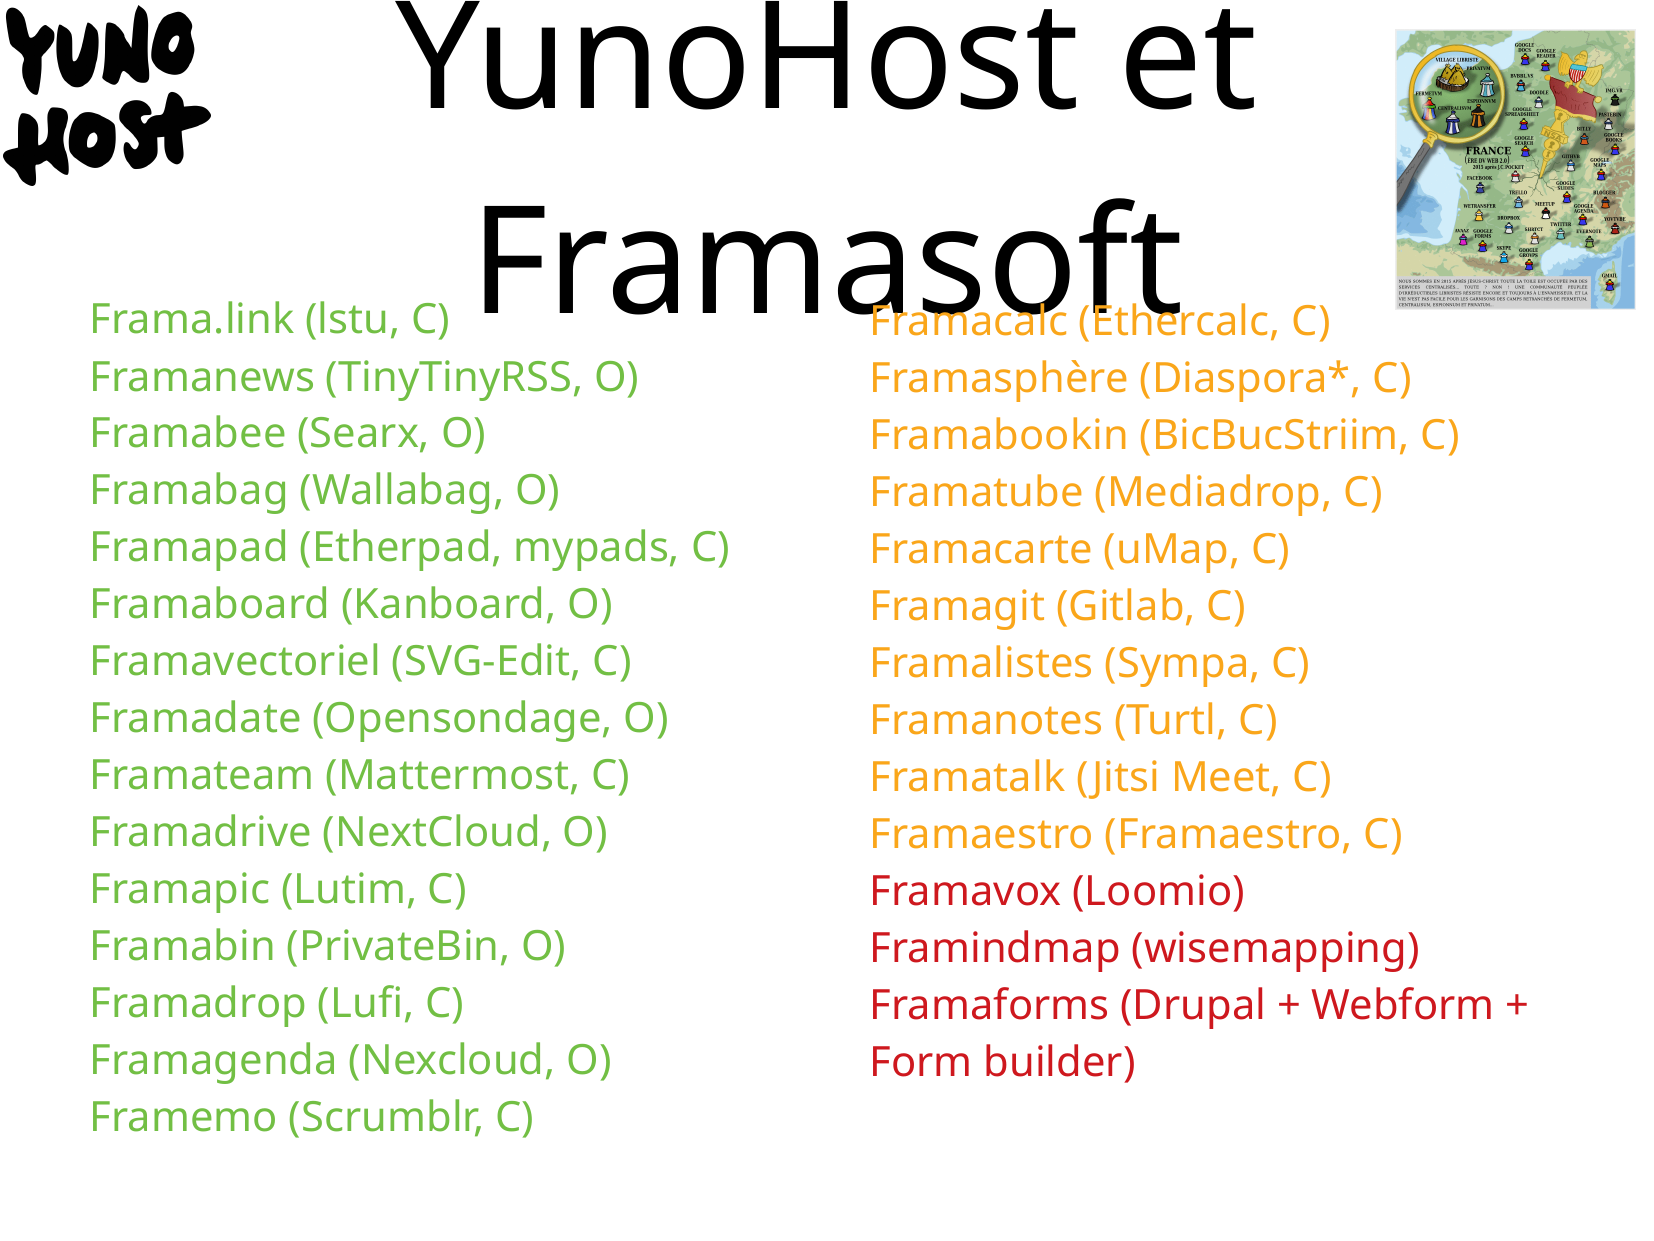

# YunoHost et Framasoft
Frama.link (lstu, C)
Framanews (TinyTinyRSS, O)
Framabee (Searx, O)
Framabag (Wallabag, O)
Framapad (Etherpad, mypads, C)
Framaboard (Kanboard, O)
Framavectoriel (SVG-Edit, C)
Framadate (Opensondage, O)
Framateam (Mattermost, C)
Framadrive (NextCloud, O)
Framapic (Lutim, C)
Framabin (PrivateBin, O)
Framadrop (Lufi, C)
Framagenda (Nexcloud, O)
Framemo (Scrumblr, C)
Framacalc (Ethercalc, C)
Framasphère (Diaspora*, C)
Framabookin (BicBucStriim, C)
Framatube (Mediadrop, C)
Framacarte (uMap, C)
Framagit (Gitlab, C)
Framalistes (Sympa, C)
Framanotes (Turtl, C)
Framatalk (Jitsi Meet, C)
Framaestro (Framaestro, C)
Framavox (Loomio)
Framindmap (wisemapping)
Framaforms (Drupal + Webform + Form builder)